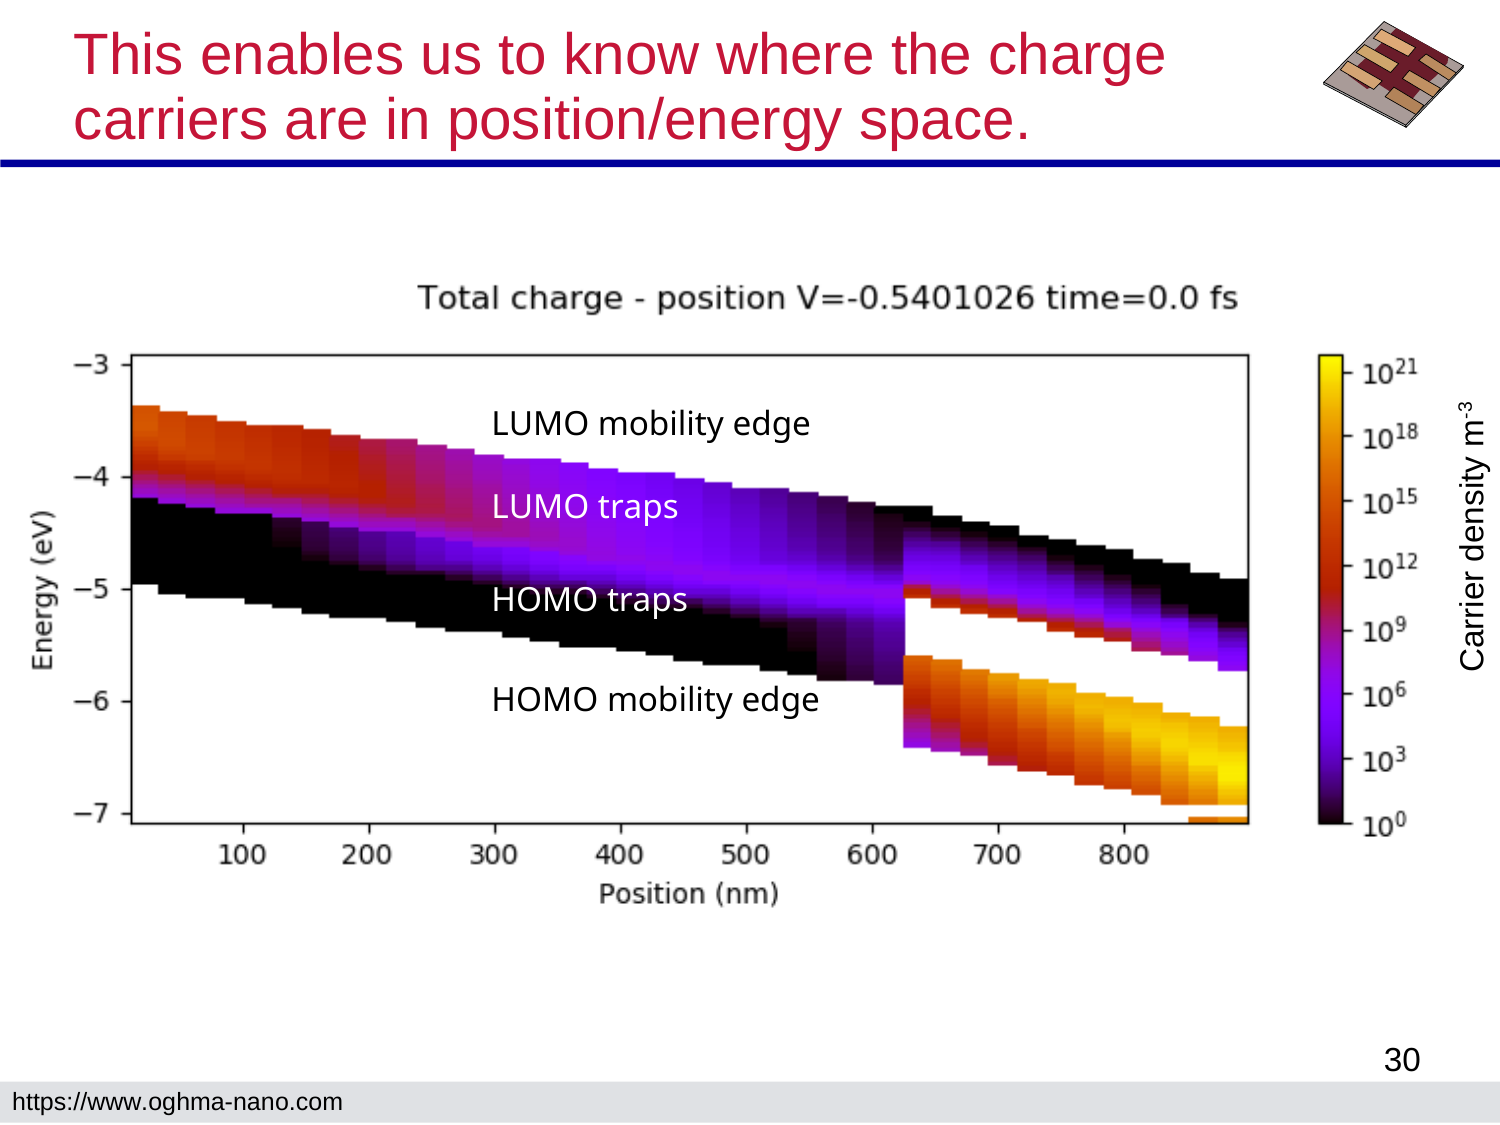

# This enables us to know where the charge carriers are in position/energy space.
LUMO mobility edge
Carrier density m-3
LUMO traps
HOMO traps
HOMO mobility edge